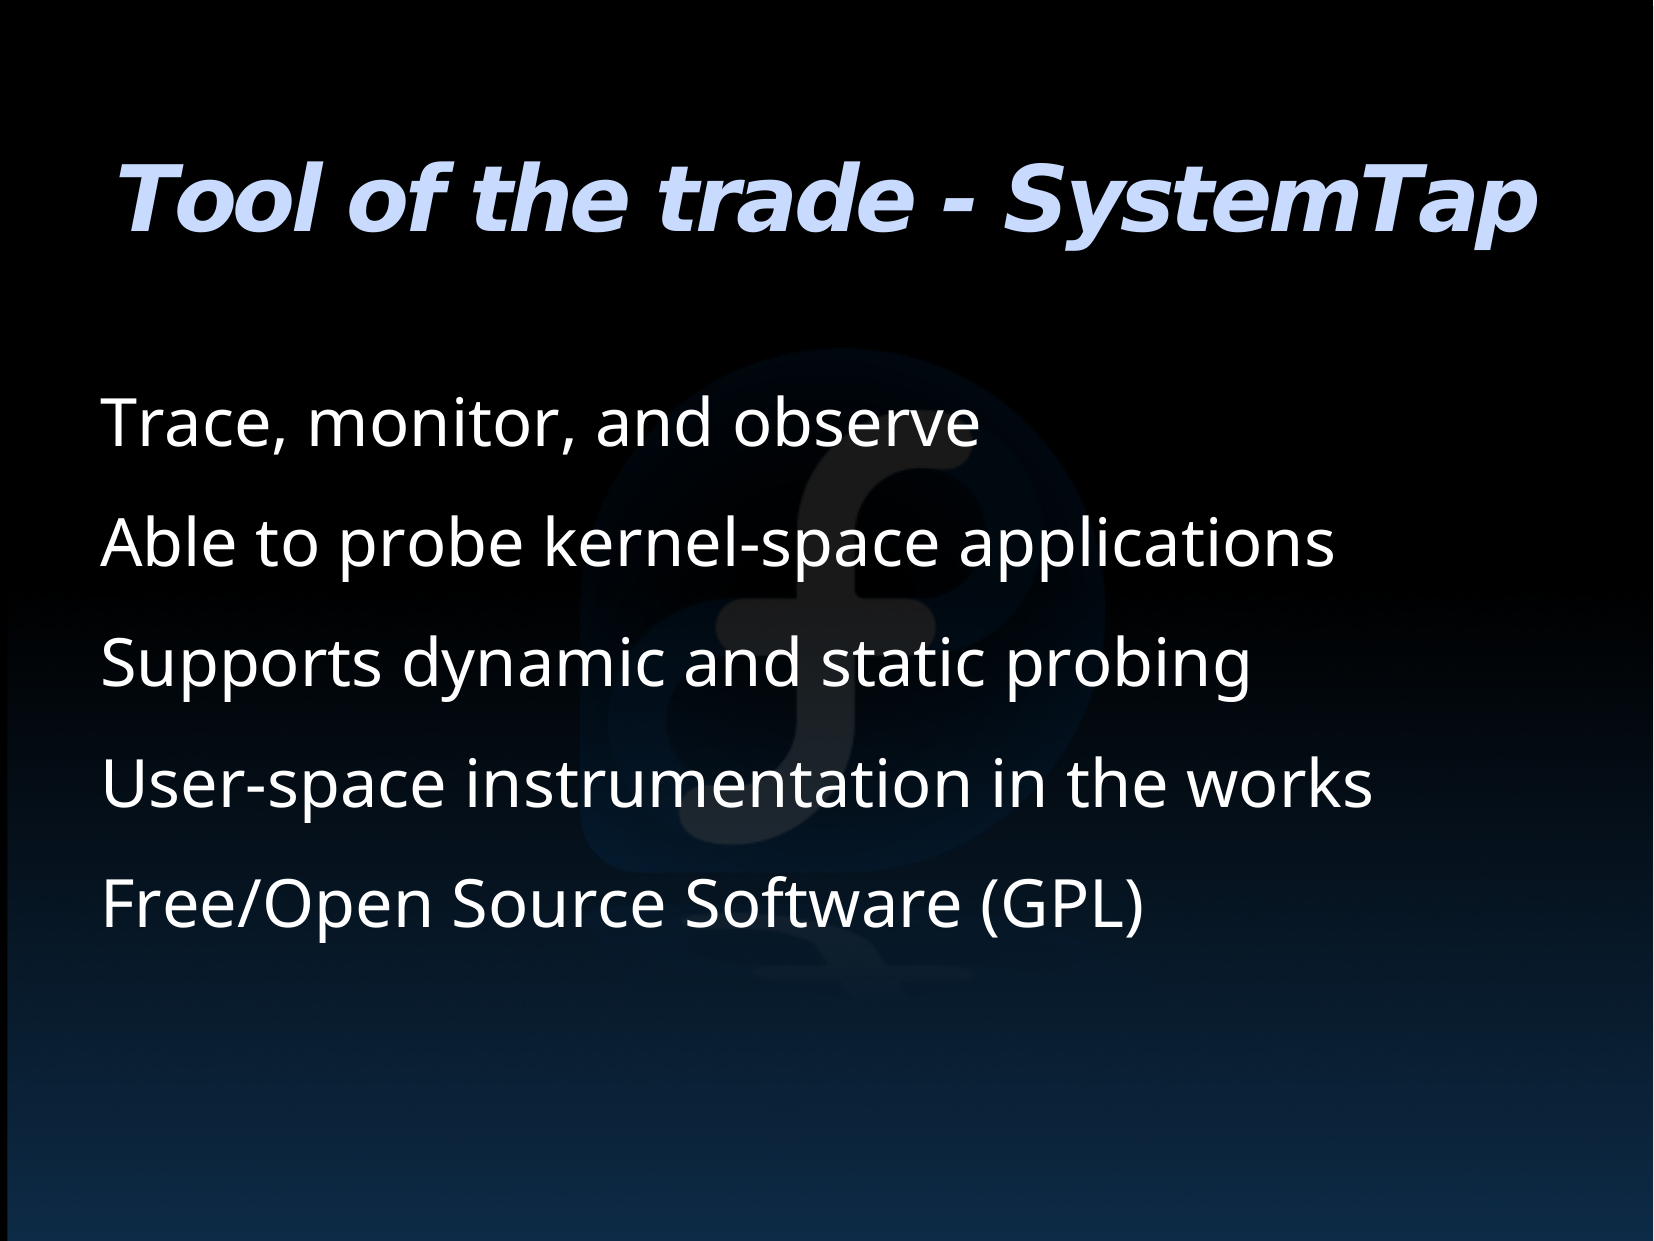

# Tool of the trade - SystemTap
Trace, monitor, and observe
Able to probe kernel-space applications
Supports dynamic and static probing
User-space instrumentation in the works
Free/Open Source Software (GPL)